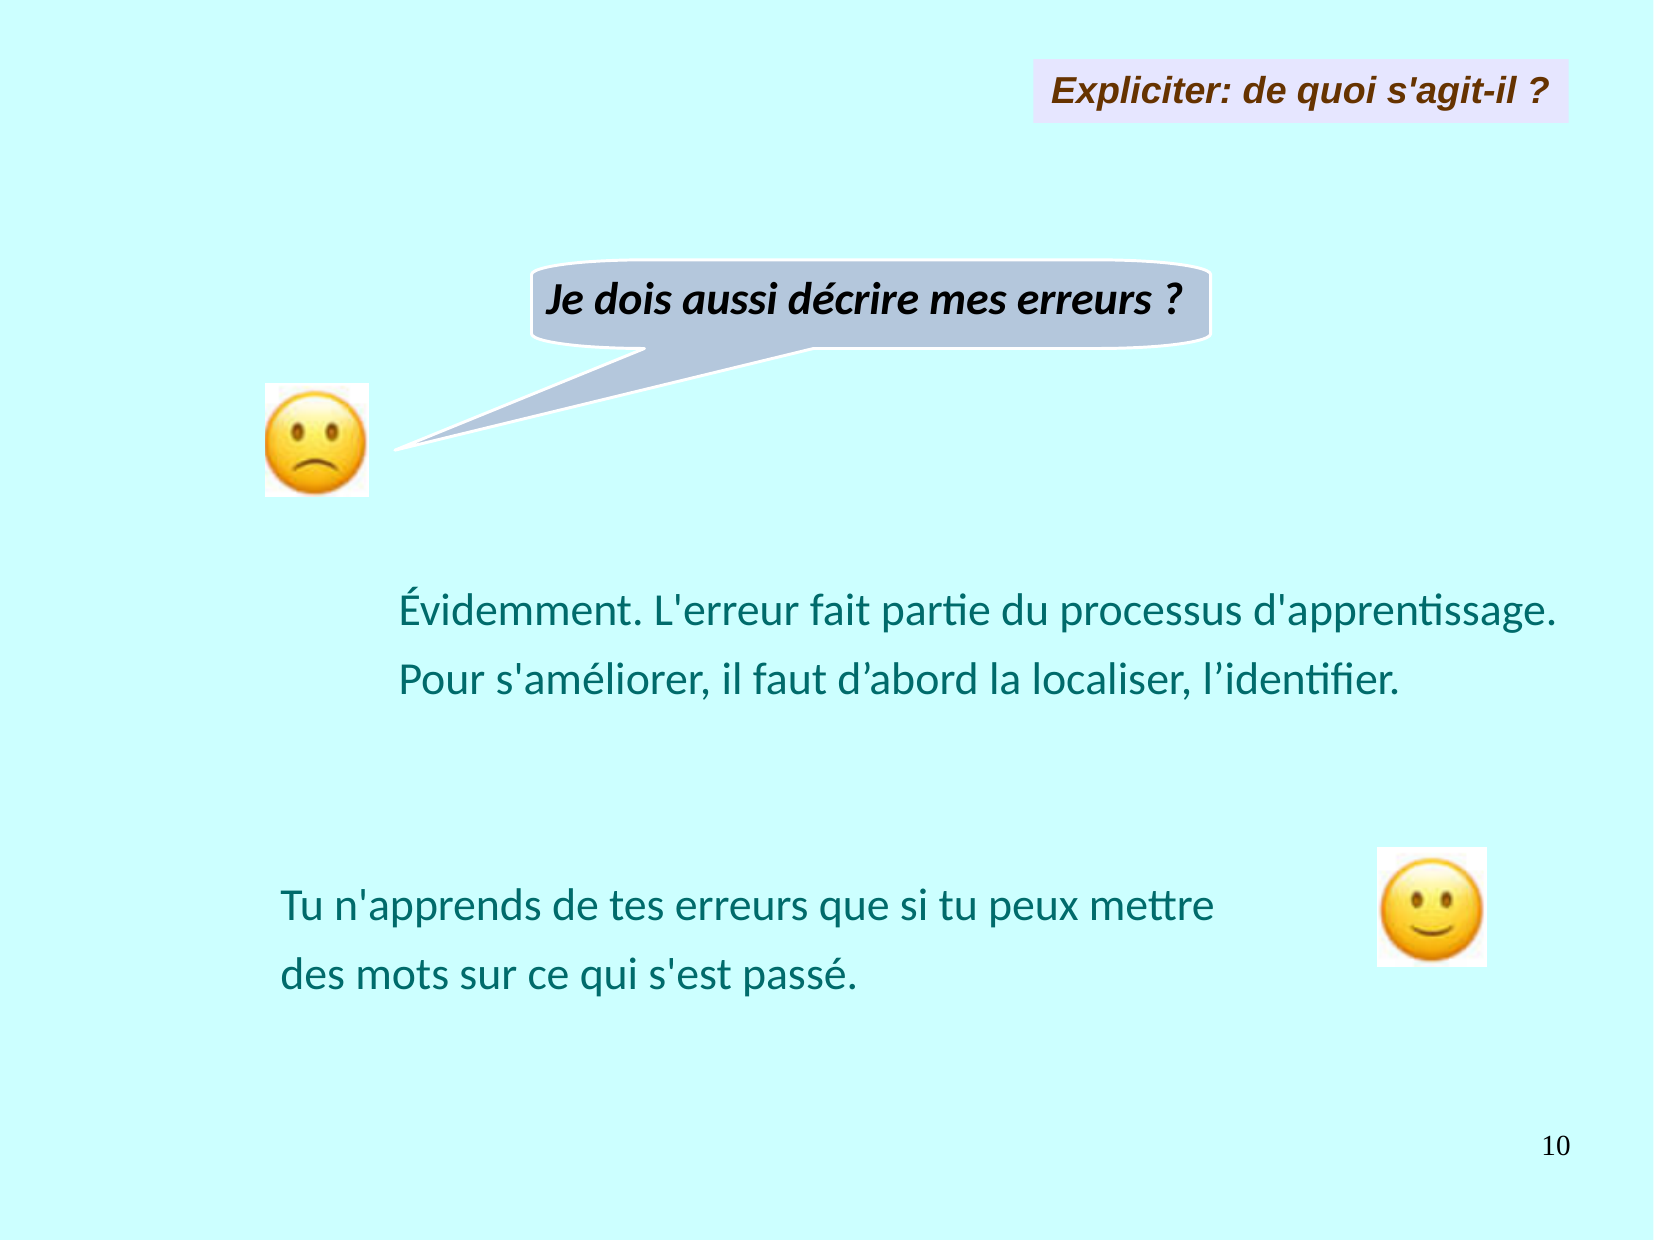

Expliciter: de quoi s'agit-il ?
Je dois aussi décrire mes erreurs ?
Évidemment. L'erreur fait partie du processus d'apprentissage.
Pour s'améliorer, il faut d’abord la localiser, l’identifier.
Tu n'apprends de tes erreurs que si tu peux mettre des mots sur ce qui s'est passé.
10